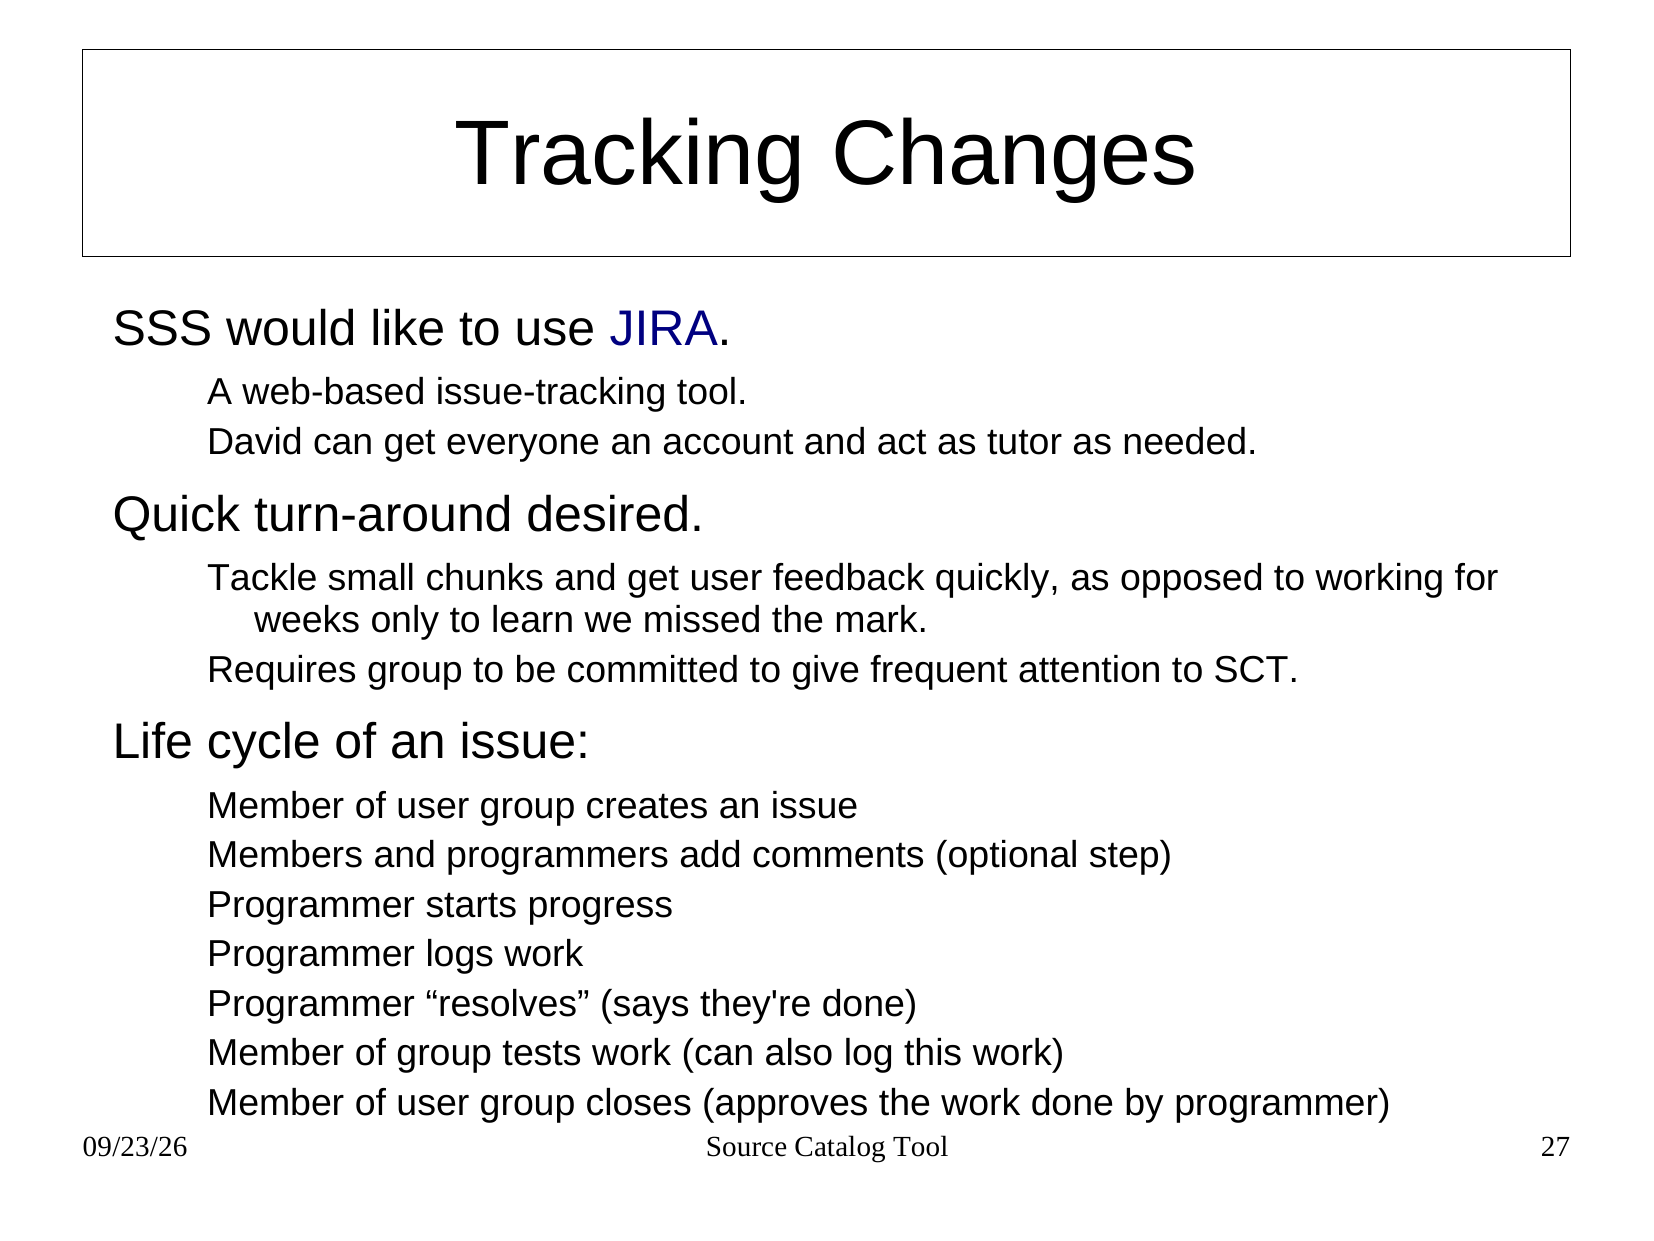

# Tracking Changes
SSS would like to use JIRA.
A web-based issue-tracking tool.
David can get everyone an account and act as tutor as needed.
Quick turn-around desired.
Tackle small chunks and get user feedback quickly, as opposed to working for weeks only to learn we missed the mark.
Requires group to be committed to give frequent attention to SCT.
Life cycle of an issue:
Member of user group creates an issue
Members and programmers add comments (optional step)
Programmer starts progress
Programmer logs work
Programmer “resolves” (says they're done)
Member of group tests work (can also log this work)
Member of user group closes (approves the work done by programmer)
Source Catalog Tool
27